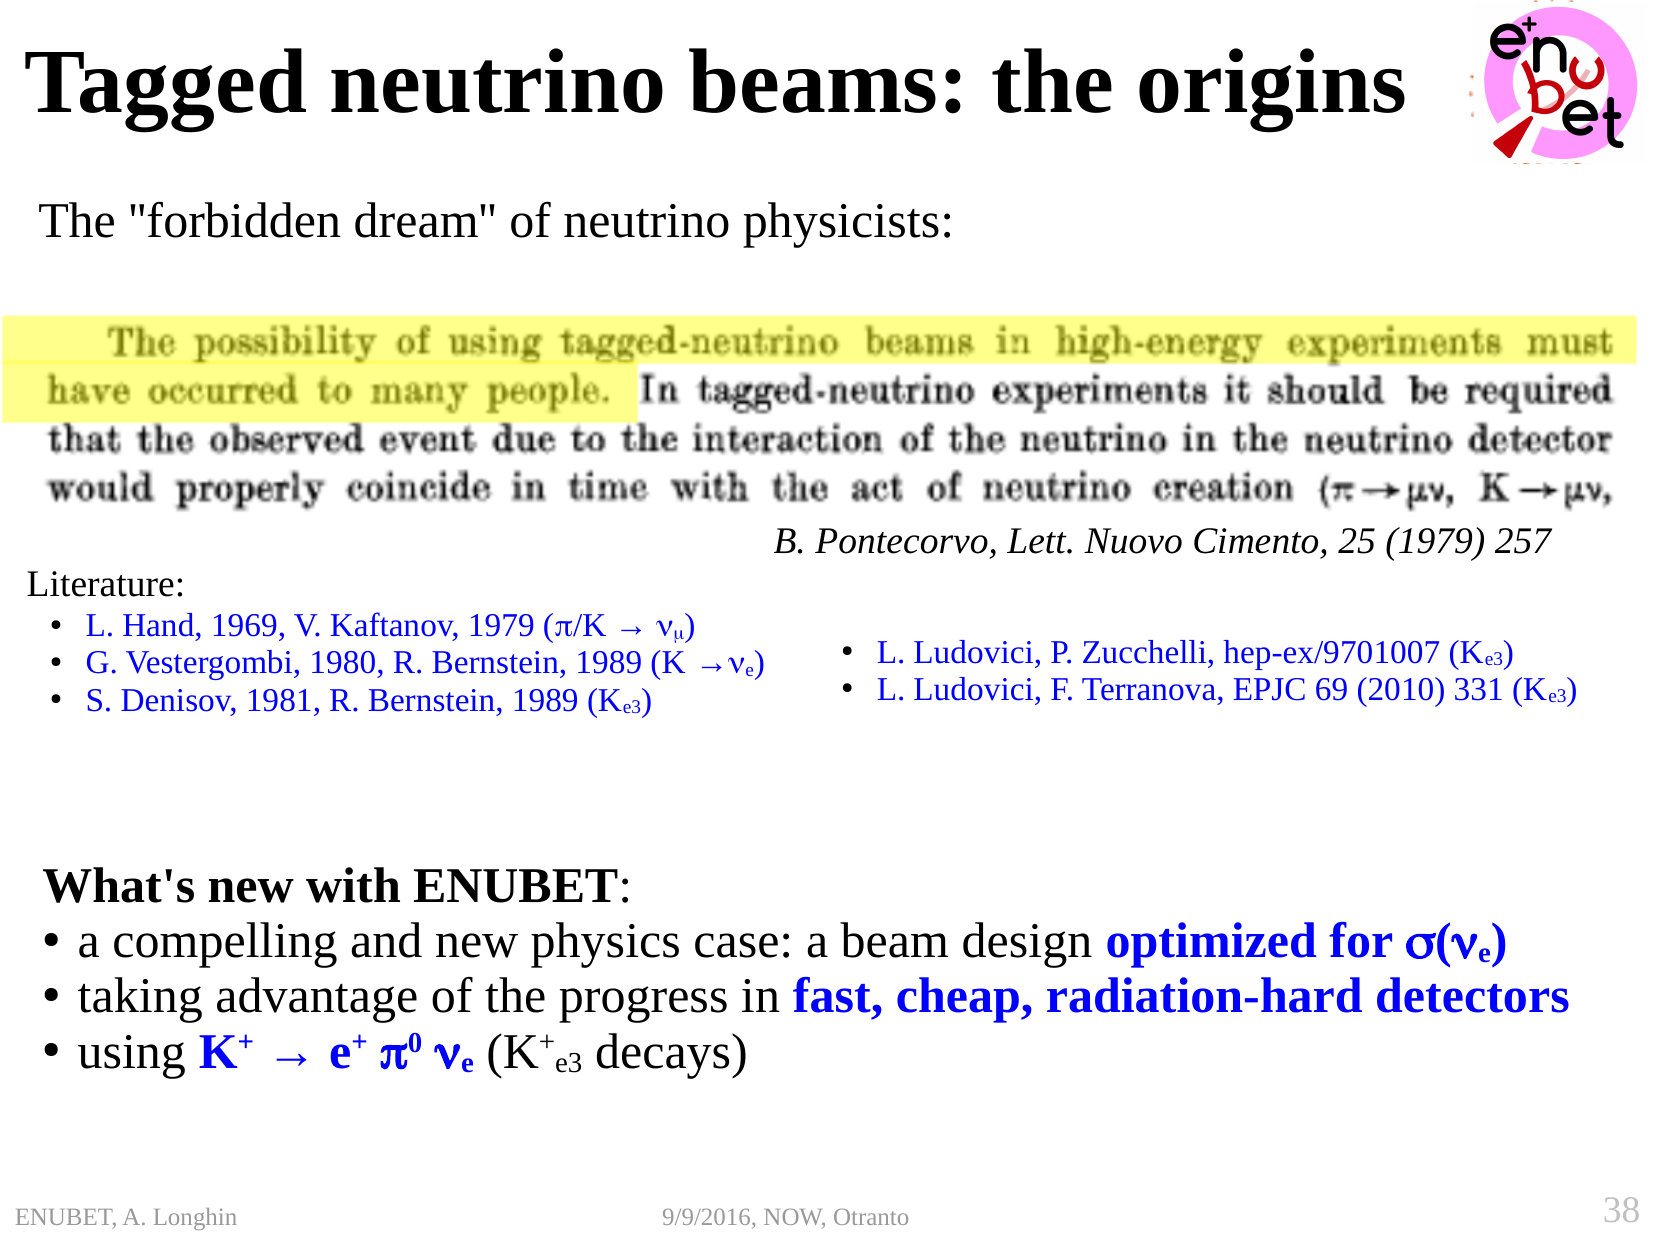

Tagged neutrino beams: the origins
The ''forbidden dream'' of neutrino physicists:
 B. Pontecorvo, Lett. Nuovo Cimento, 25 (1979) 257
Literature:
L. Hand, 1969, V. Kaftanov, 1979 (p/K → nm)
G. Vestergombi, 1980, R. Bernstein, 1989 (K →ne)
S. Denisov, 1981, R. Bernstein, 1989 (Ke3)
L. Ludovici, P. Zucchelli, hep-ex/9701007 (Ke3)
L. Ludovici, F. Terranova, EPJC 69 (2010) 331 (Ke3)
What's new with ENUBET:
a compelling and new physics case: a beam design optimized for s(ne)
taking advantage of the progress in fast, cheap, radiation-hard detectors
using K+ → e+ p0 ne (K+e3 decays)